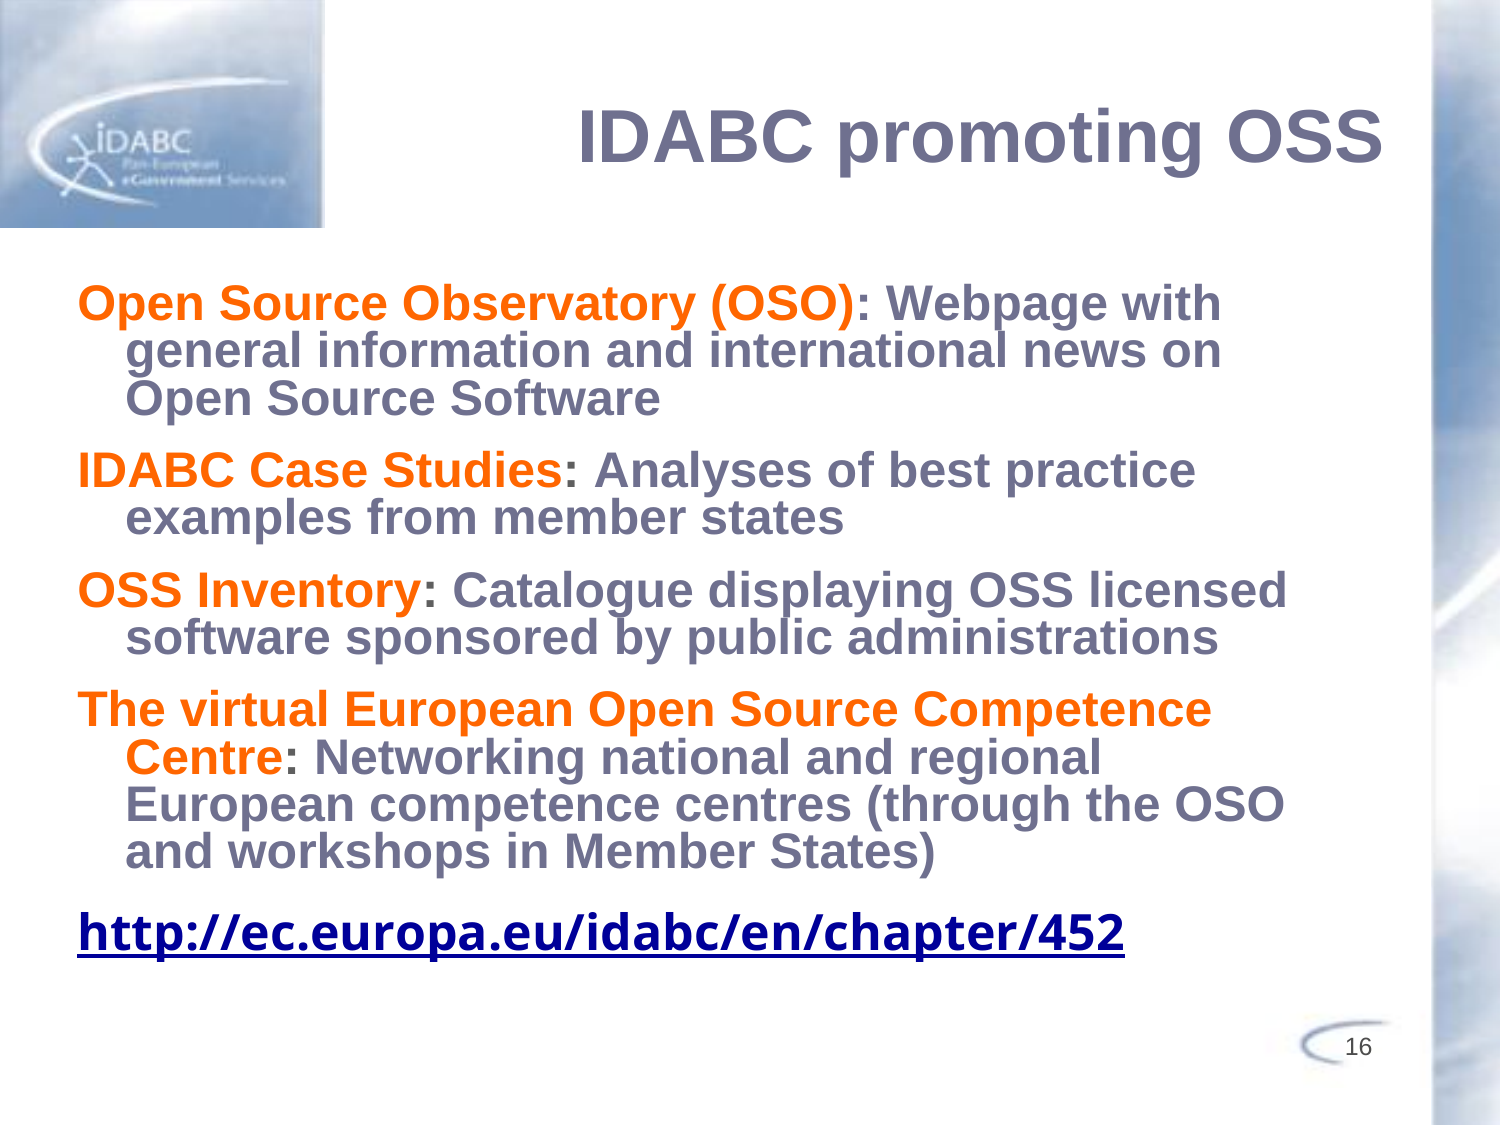

# IDABC promoting OSS
Open Source Observatory (OSO): Webpage with general information and international news on Open Source Software
IDABC Case Studies: Analyses of best practice examples from member states
OSS Inventory: Catalogue displaying OSS licensed software sponsored by public administrations
The virtual European Open Source Competence Centre: Networking national and regional European competence centres (through the OSO and workshops in Member States)
http://ec.europa.eu/idabc/en/chapter/452
16